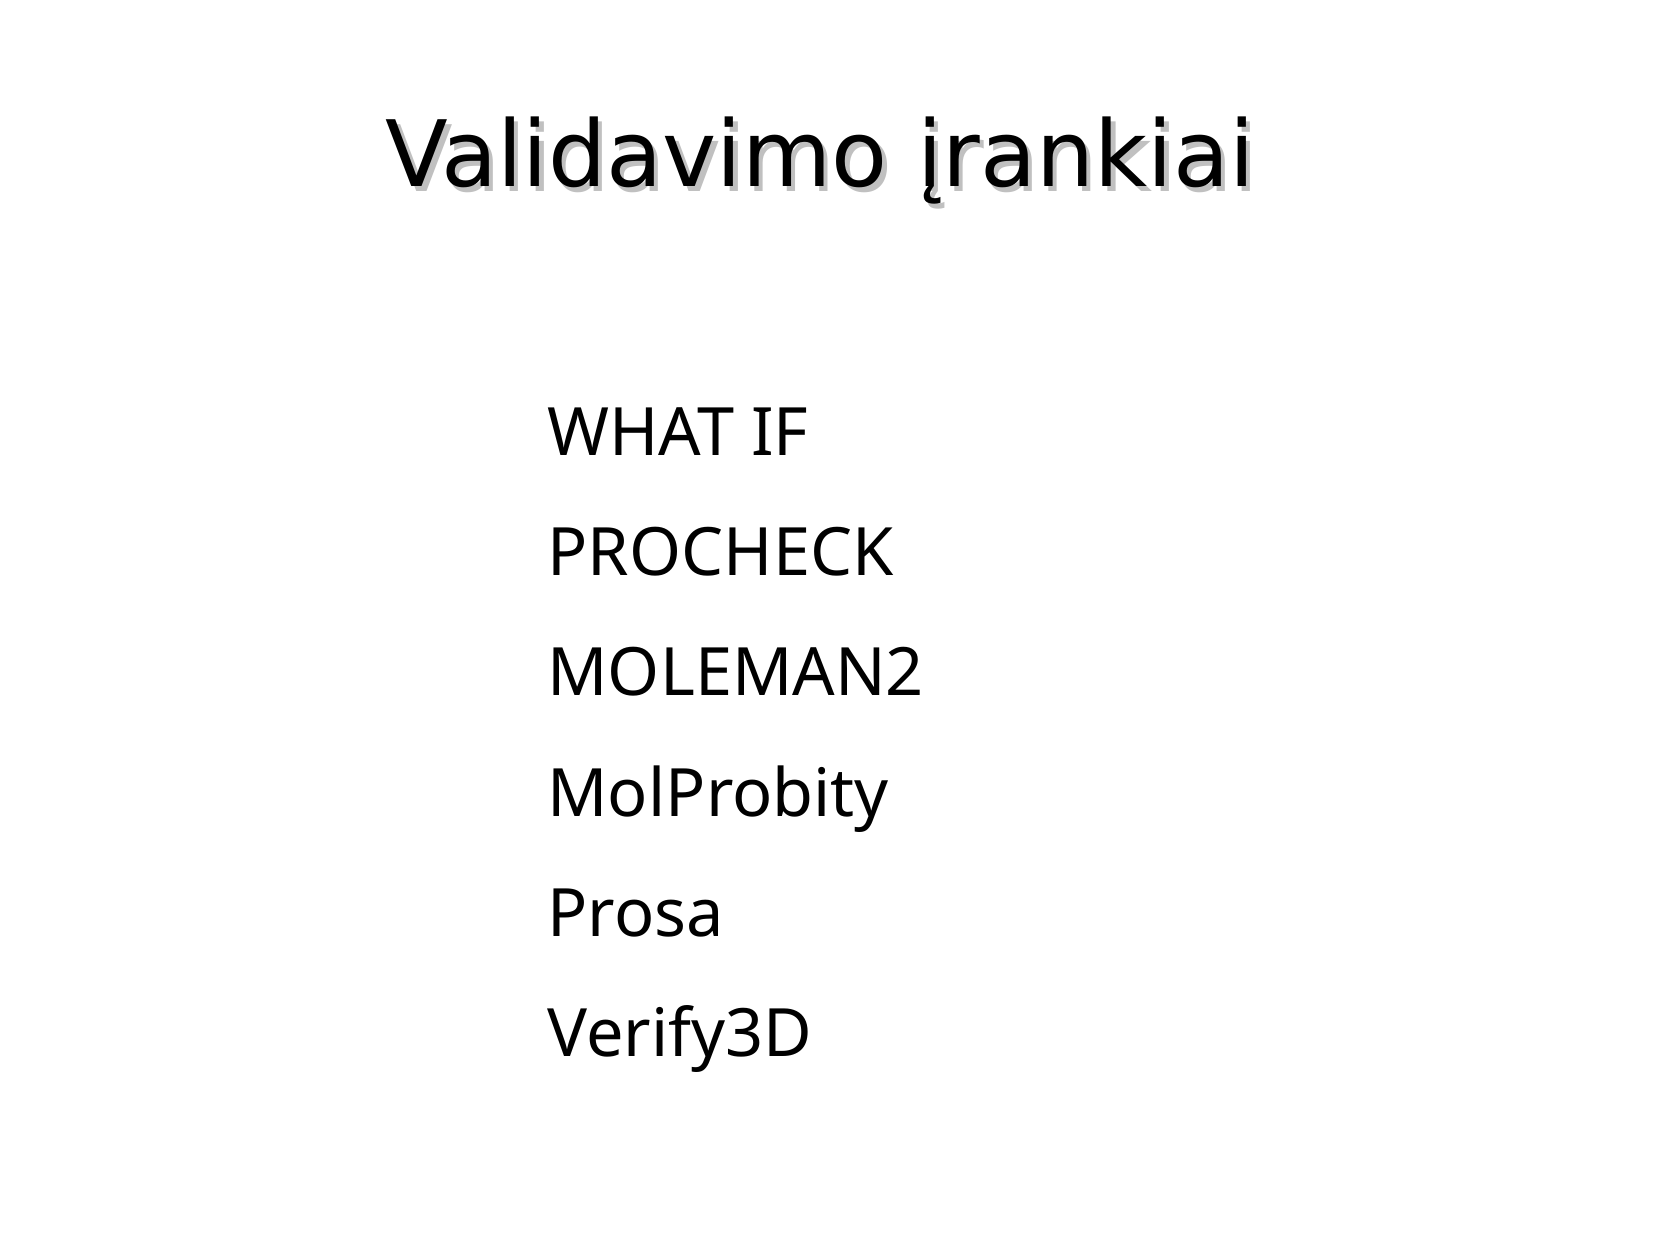

# Validavimo įrankiai
WHAT IF
PROCHECK
MOLEMAN2
MolProbity
Prosa
Verify3D